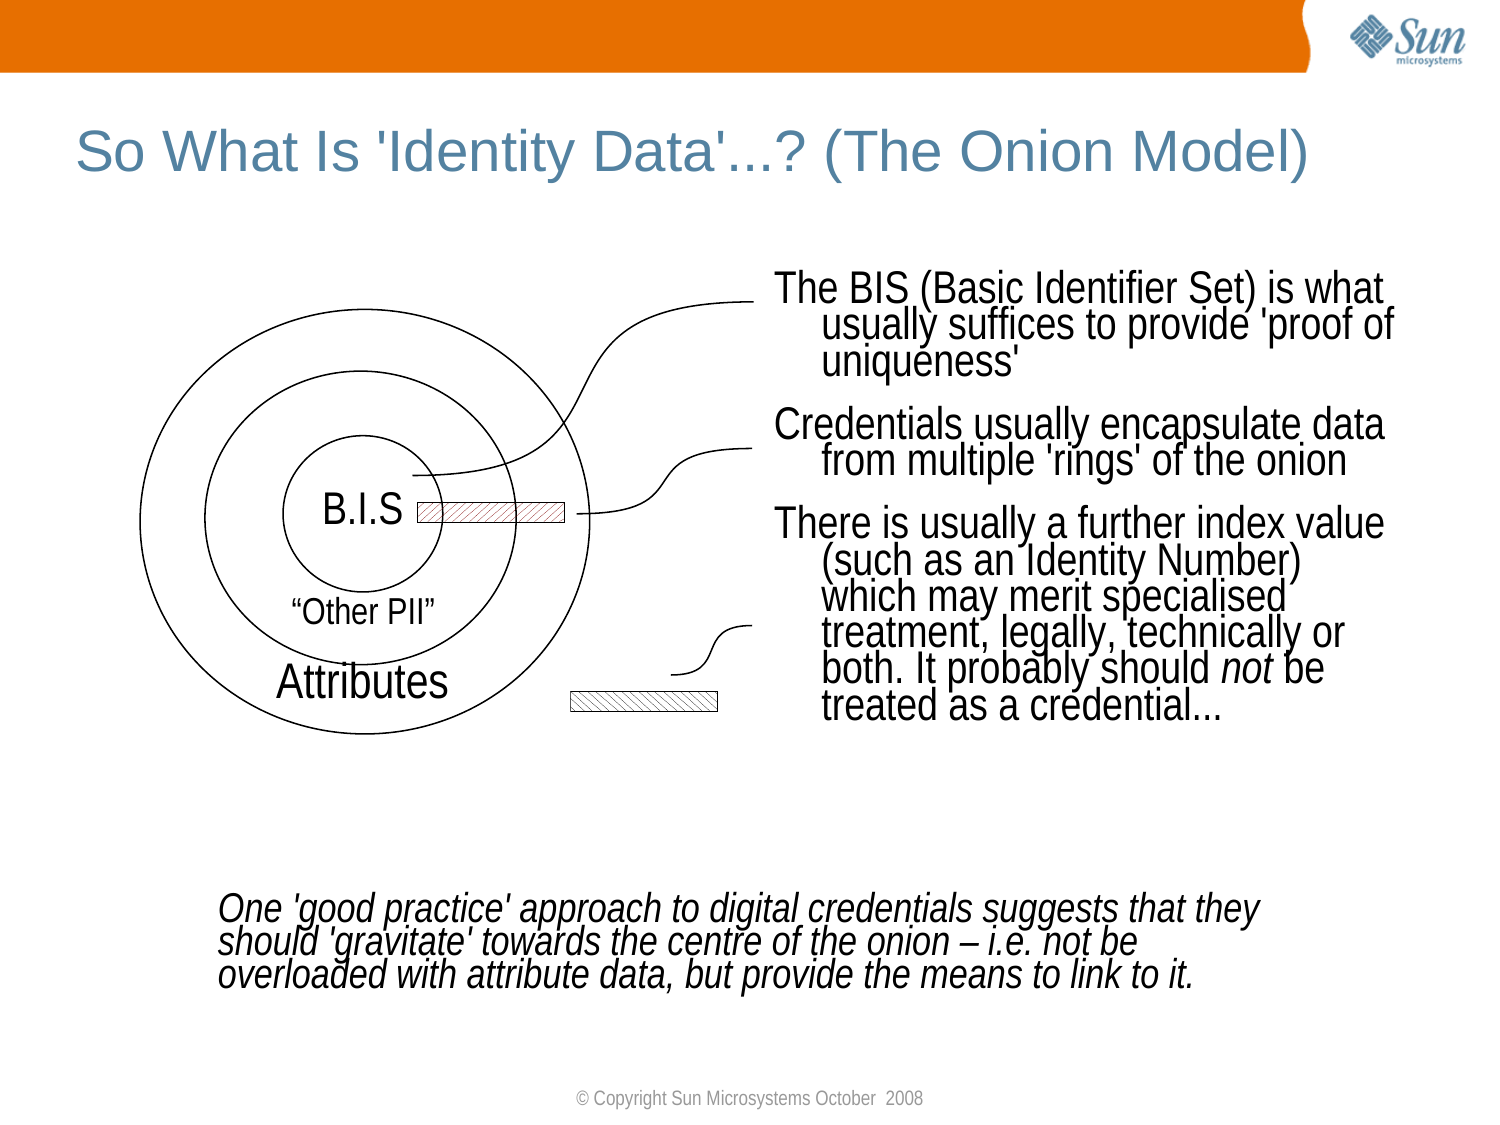

# So What Is 'Identity Data'...? (The Onion Model)
The BIS (Basic Identifier Set) is what usually suffices to provide 'proof of uniqueness'
Credentials usually encapsulate data from multiple 'rings' of the onion
There is usually a further index value (such as an Identity Number) which may merit specialised treatment, legally, technically or both. It probably should not be treated as a credential...
B.I.S
“Other PII”
Attributes
One 'good practice' approach to digital credentials suggests that they should 'gravitate' towards the centre of the onion – i.e. not be overloaded with attribute data, but provide the means to link to it.